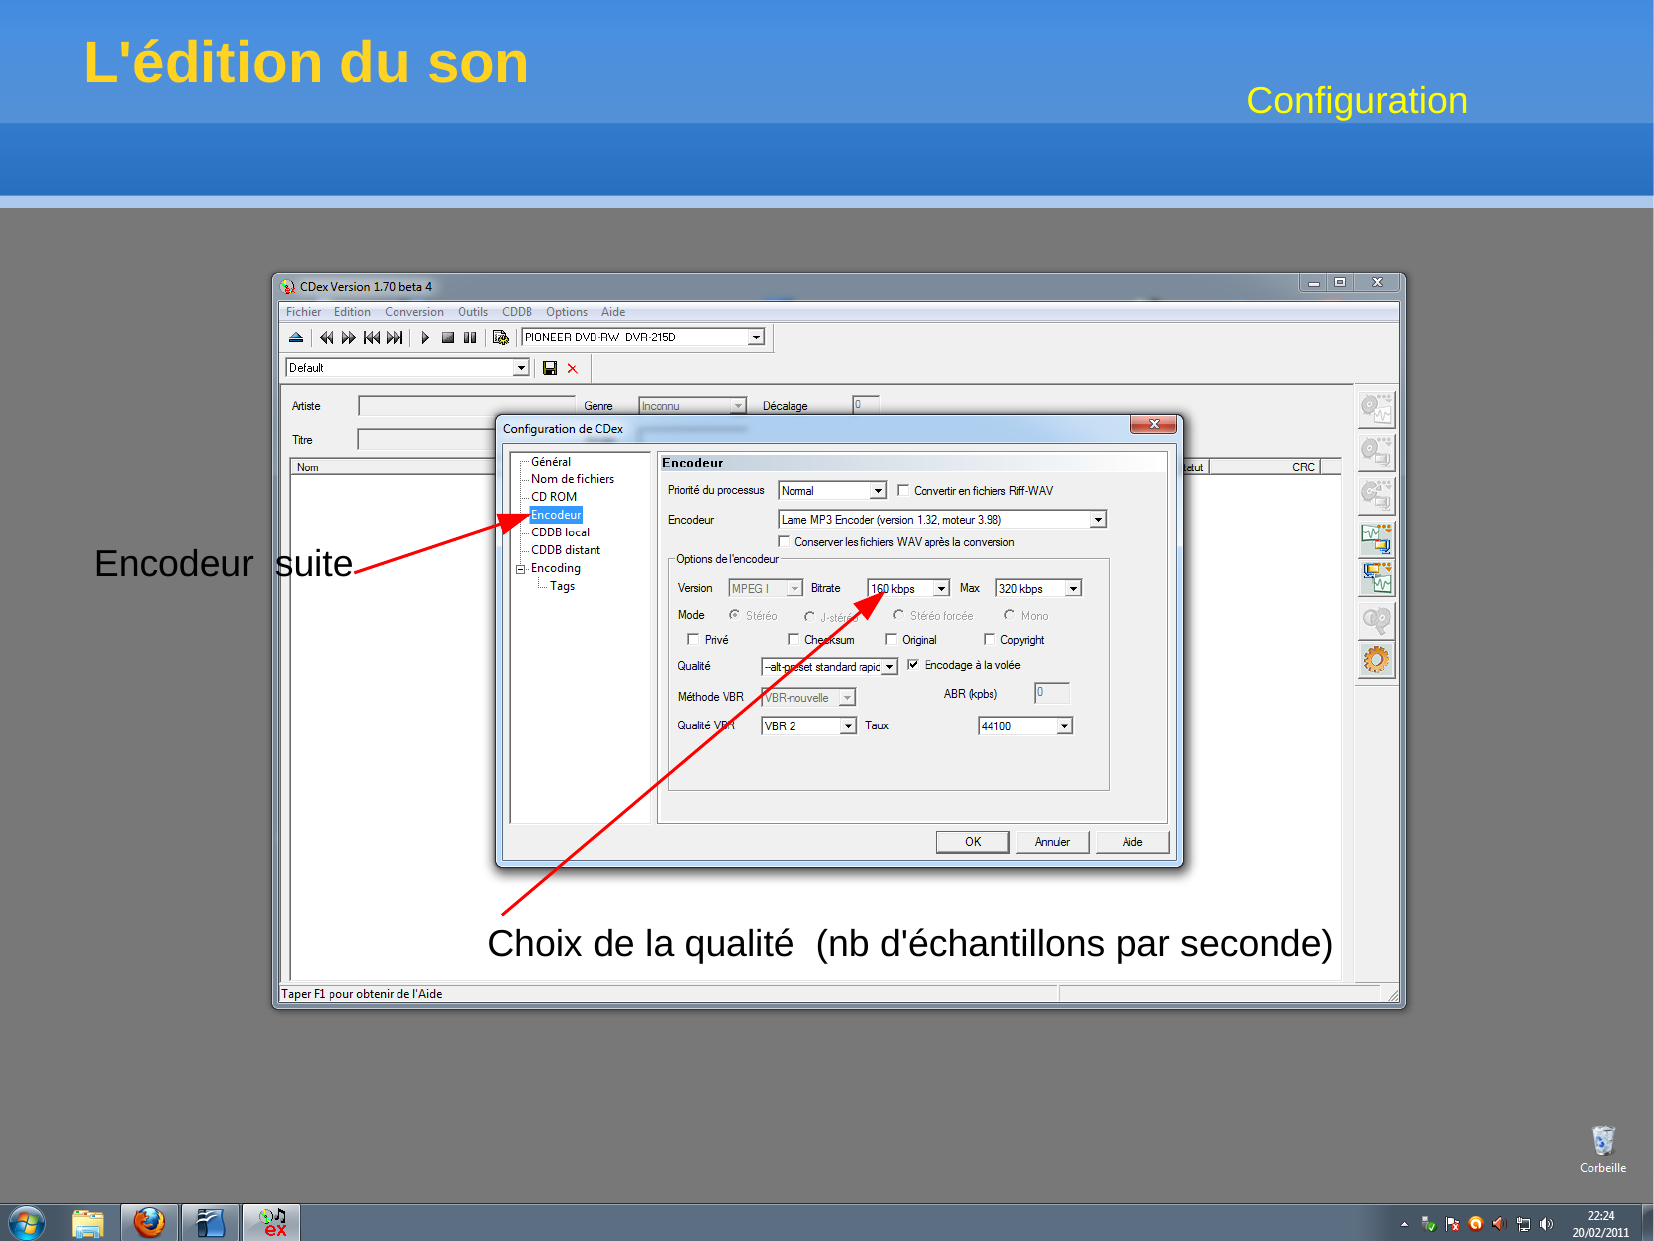

L'édition du son
 Configuration
#
Encodeur suite
Choix de la qualité (nb d'échantillons par seconde)